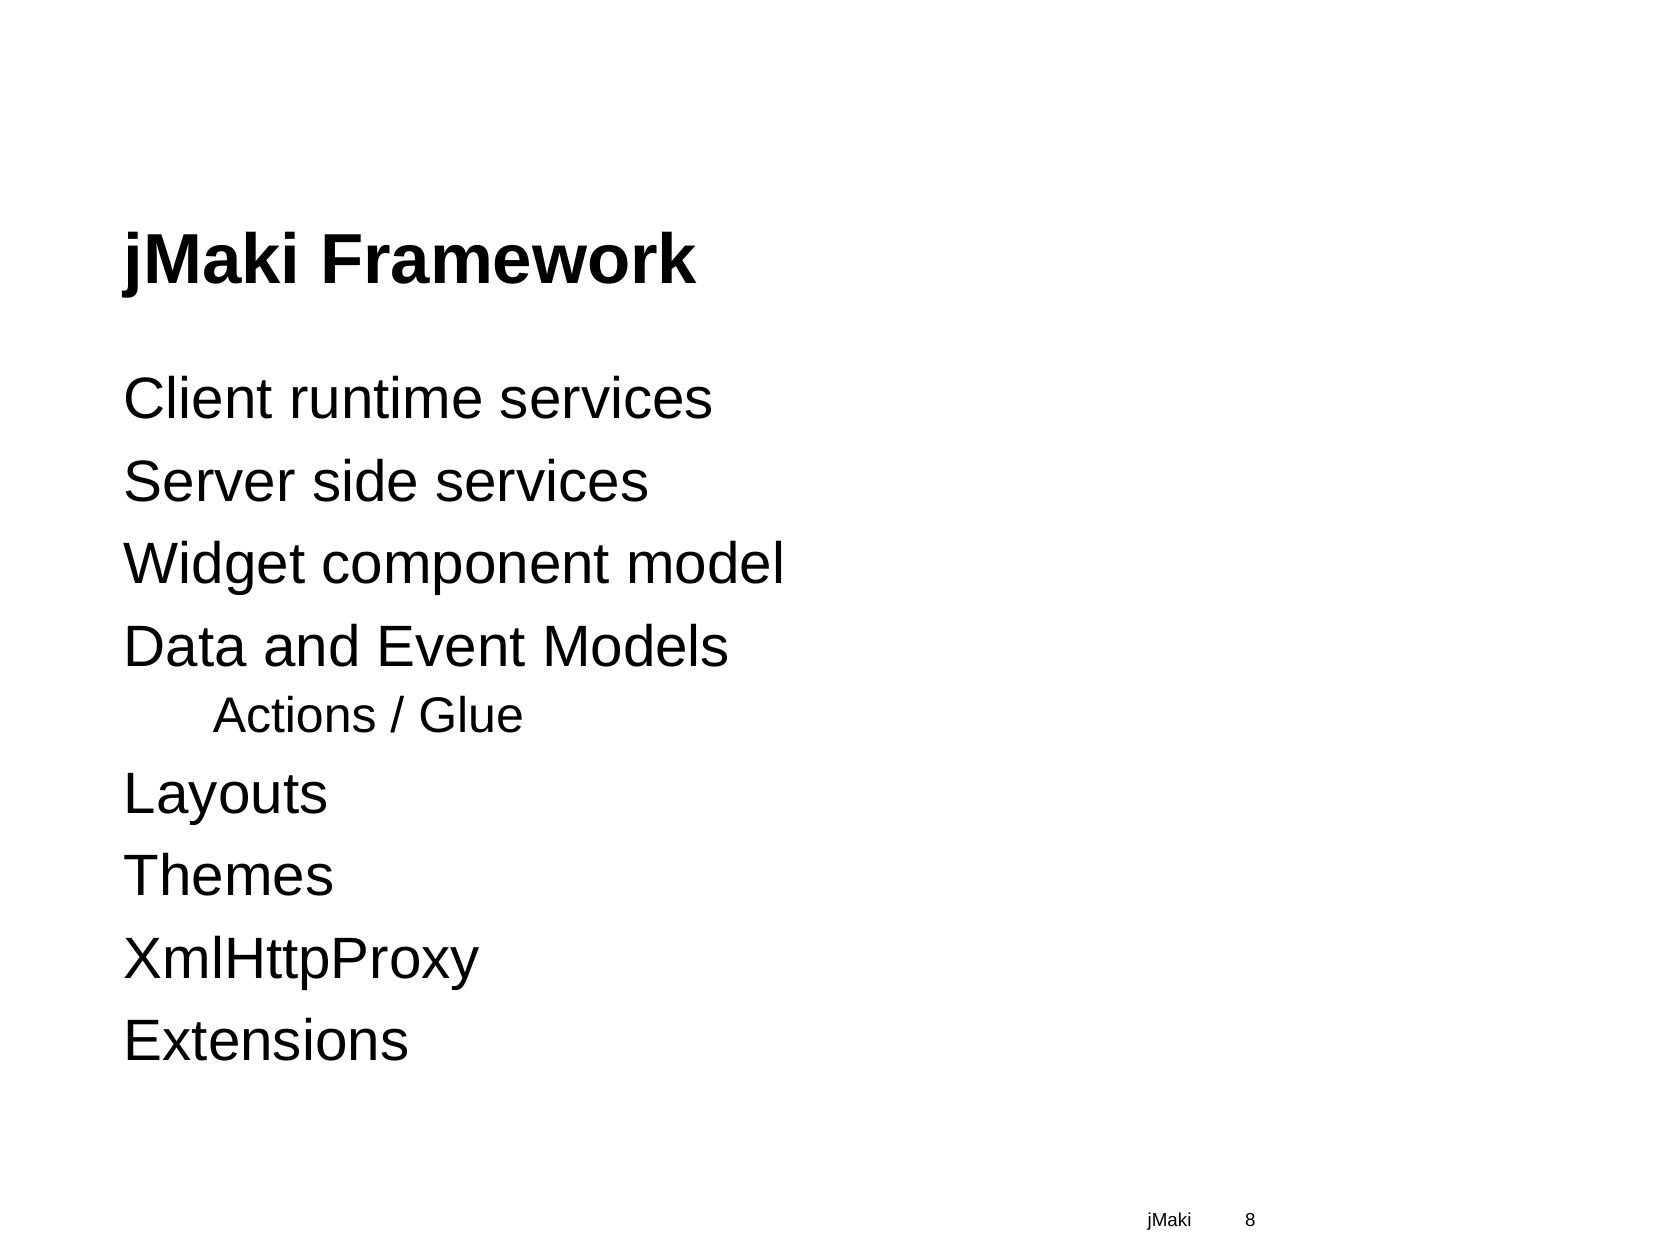

# jMaki Framework
Client runtime services
Server side services
Widget component model
Data and Event Models
 Actions / Glue
Layouts
Themes
XmlHttpProxy
Extensions